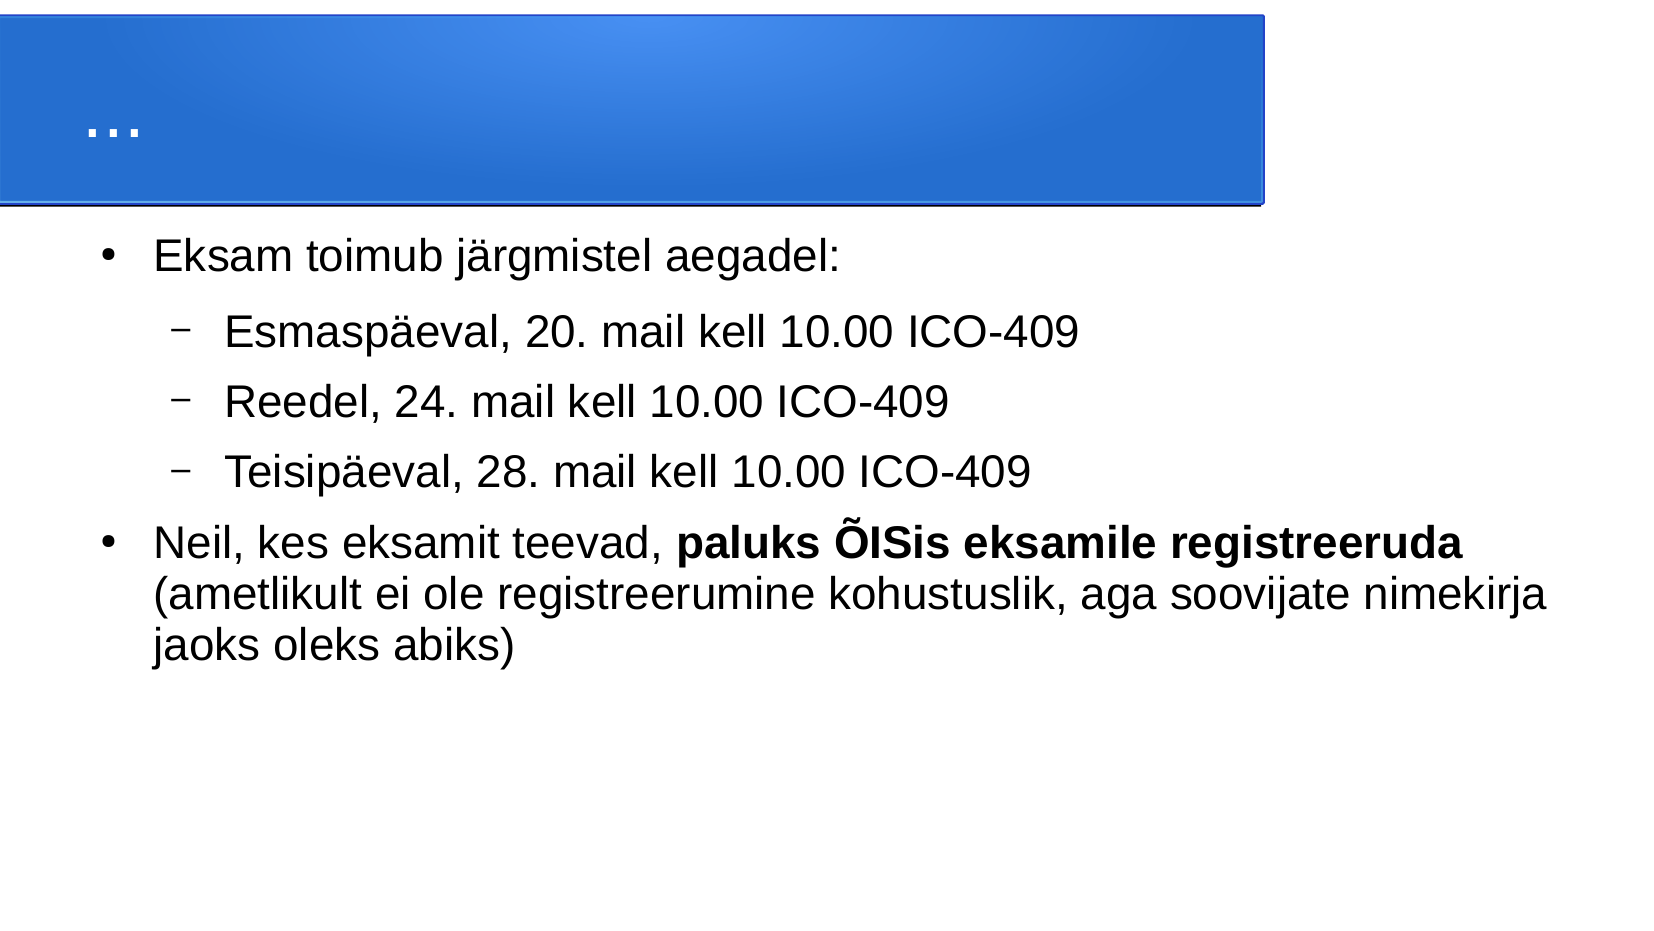

# ...
Eksam toimub järgmistel aegadel:
Esmaspäeval, 20. mail kell 10.00 ICO-409
Reedel, 24. mail kell 10.00 ICO-409
Teisipäeval, 28. mail kell 10.00 ICO-409
Neil, kes eksamit teevad, paluks ÕISis eksamile registreeruda (ametlikult ei ole registreerumine kohustuslik, aga soovijate nimekirja jaoks oleks abiks)